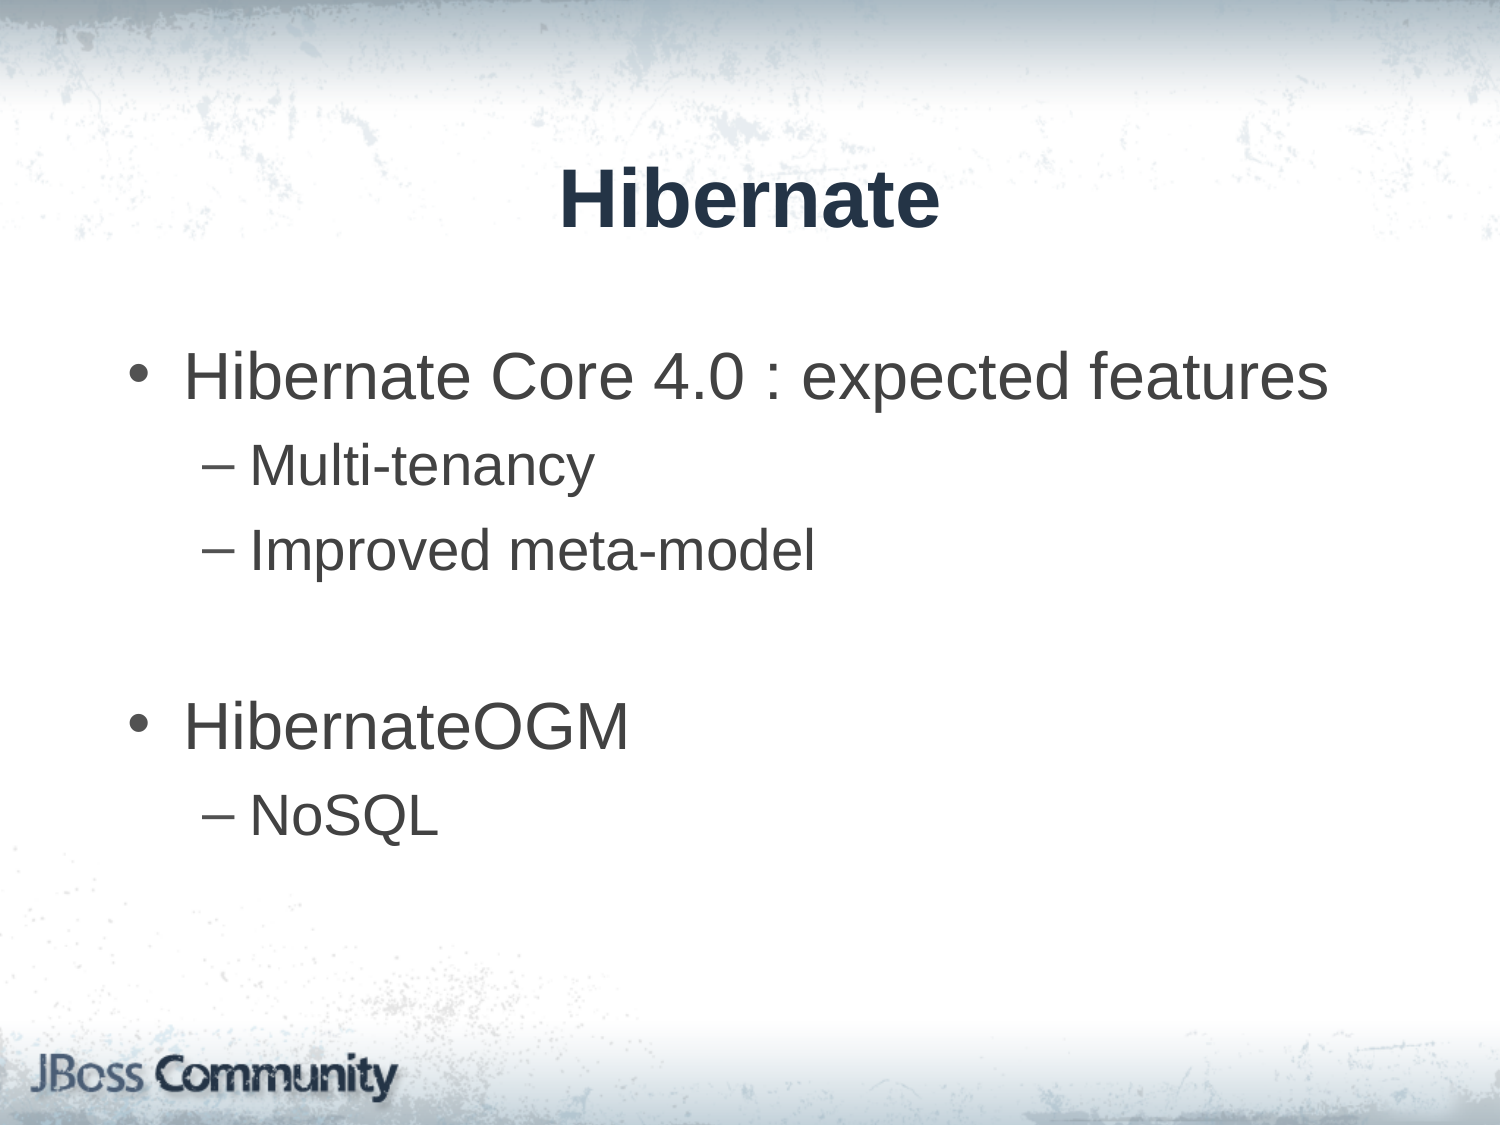

# Hibernate
Hibernate Core 4.0 : expected features
Multi-tenancy
Improved meta-model
HibernateOGM
NoSQL